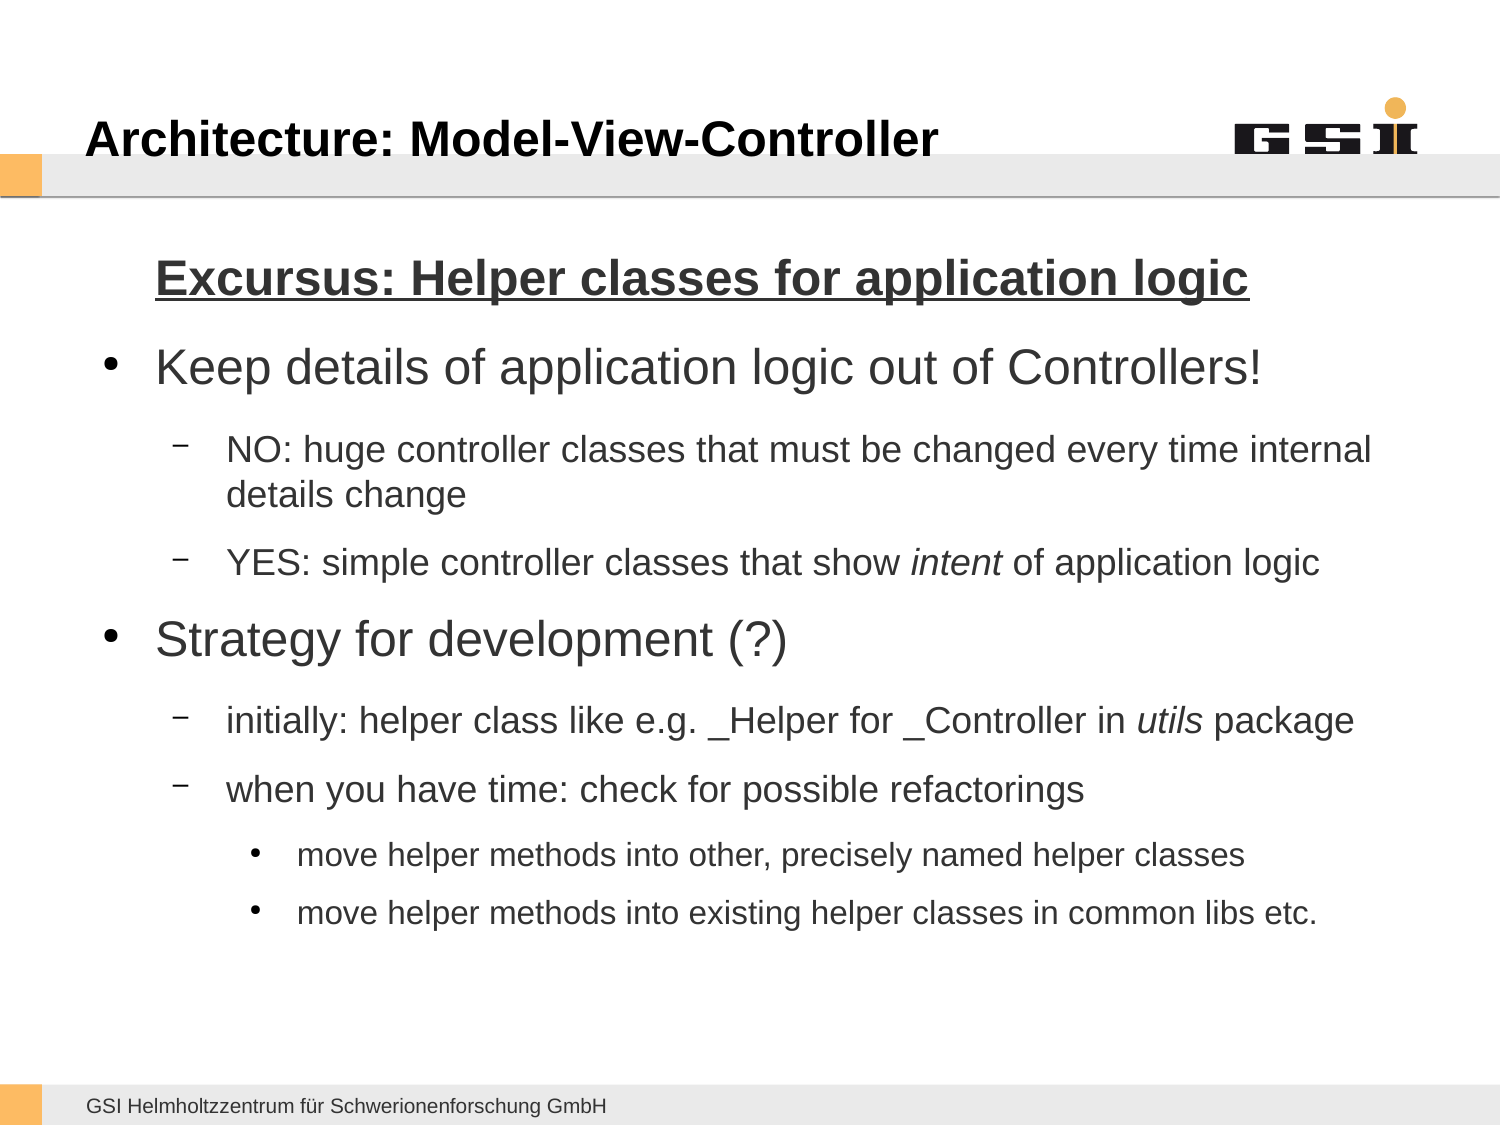

# Architecture: Model-View-Controller
Excursus: Helper classes for application logic
Keep details of application logic out of Controllers!
NO: huge controller classes that must be changed every time internal details change
YES: simple controller classes that show intent of application logic
Strategy for development (?)
initially: helper class like e.g. _Helper for _Controller in utils package
when you have time: check for possible refactorings
move helper methods into other, precisely named helper classes
move helper methods into existing helper classes in common libs etc.